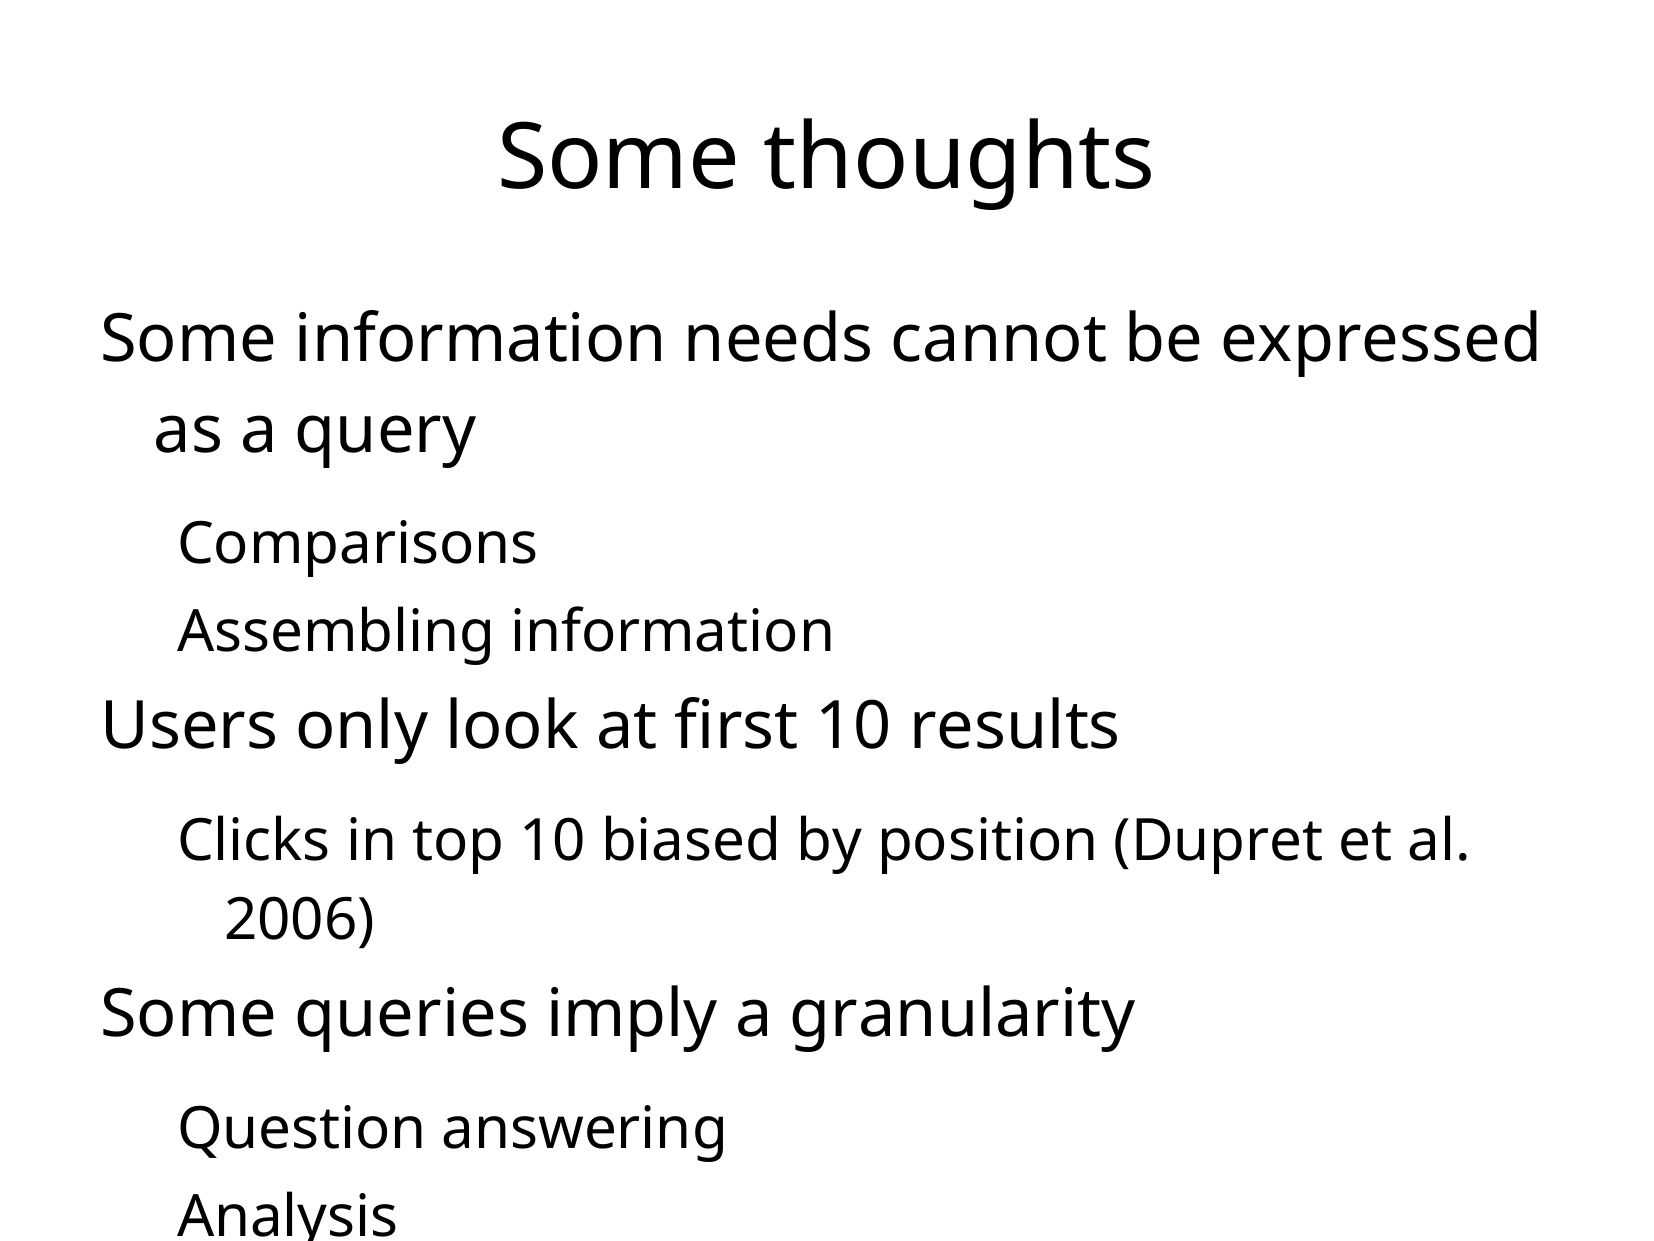

# Some thoughts
Some information needs cannot be expressed as a query
Comparisons
Assembling information
Users only look at first 10 results
Clicks in top 10 biased by position (Dupret et al. 2006)
Some queries imply a granularity
Question answering
Analysis